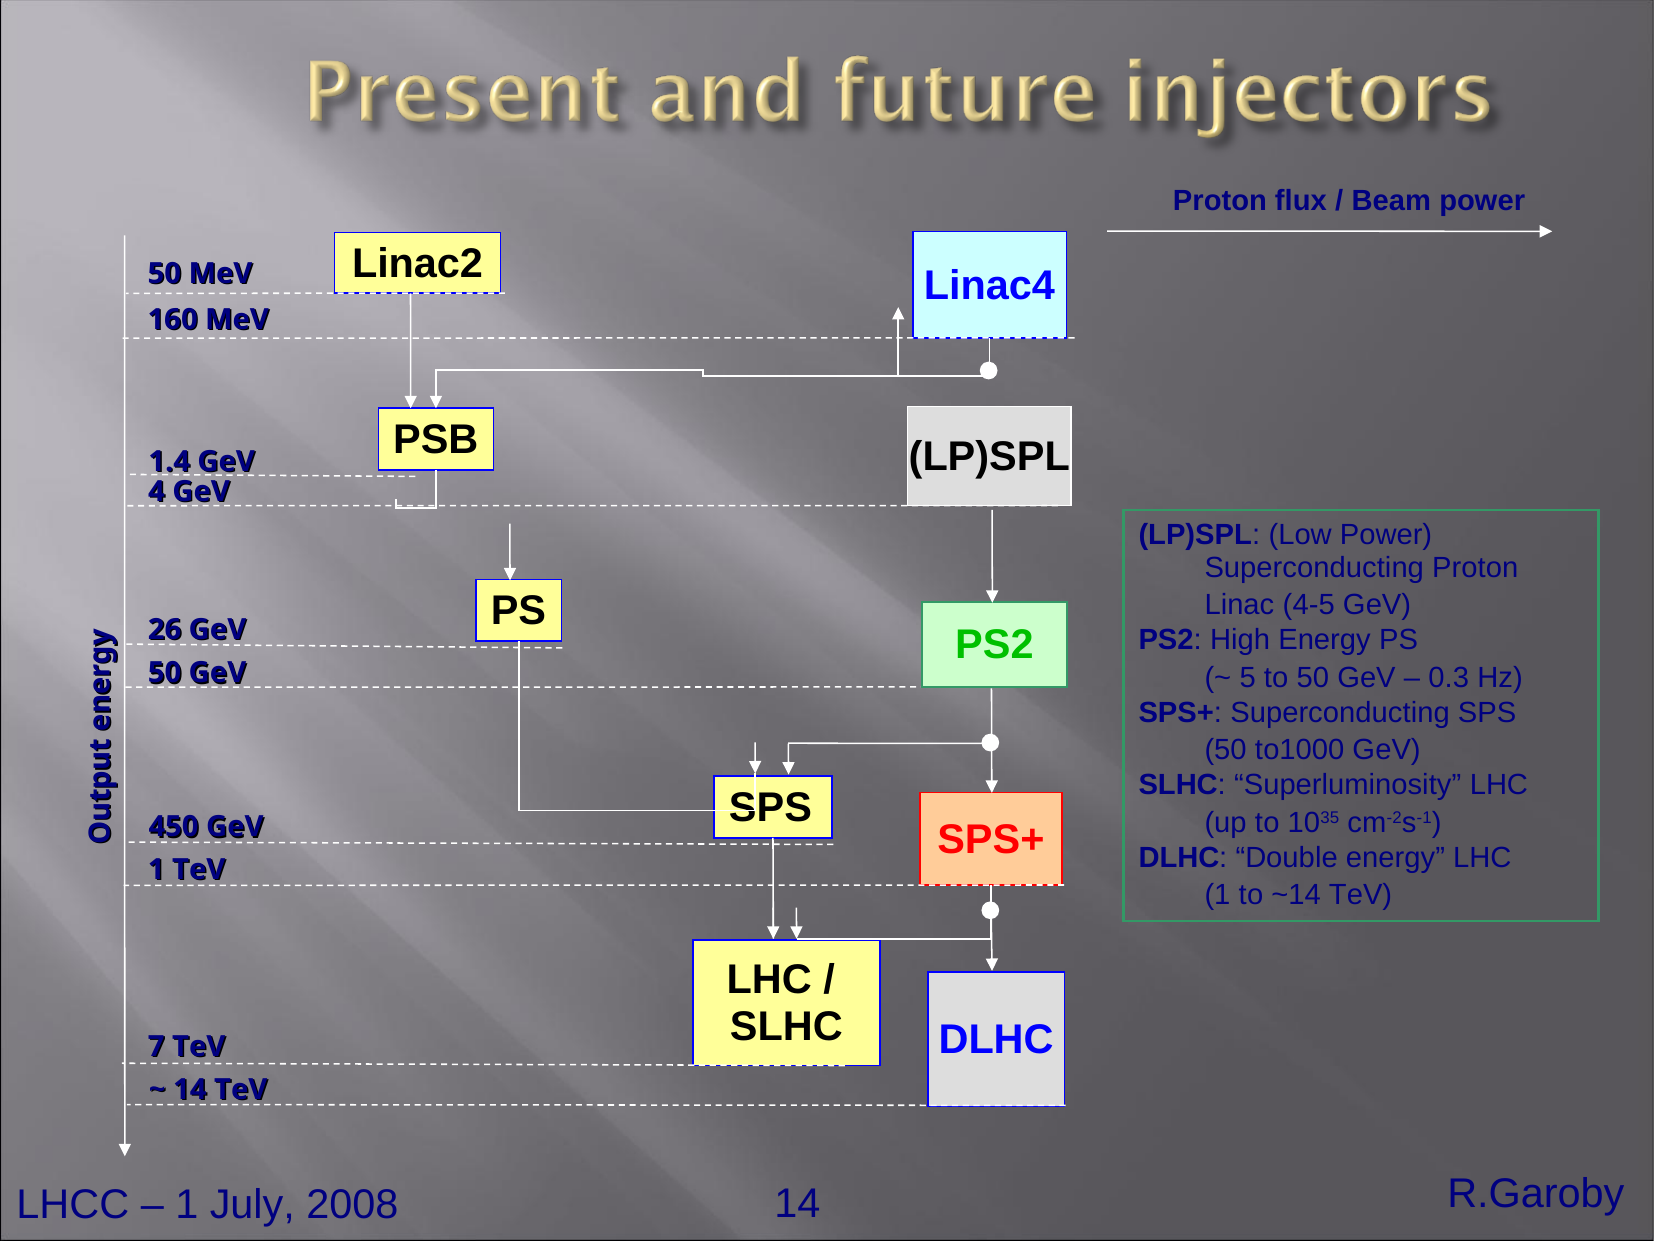

Proton flux / Beam power
Linac4
Linac2
50 MeV
160 MeV
(LP)SPL
PSB
1.4 GeV
4 GeV
(LP)SPL: (Low Power) Superconducting Proton Linac (4-5 GeV)‏
PS2: High Energy PS
	(~ 5 to 50 GeV – 0.3 Hz)‏
SPS+: Superconducting SPS
	(50 to1000 GeV)‏
SLHC: “Superluminosity” LHC
	(up to 1035 cm-2s-1)‏
DLHC: “Double energy” LHC
	(1 to ~14 TeV)‏
PS
26 GeV
PS2
50 GeV
Output energy
SPS
SPS+
450 GeV
1 TeV
LHC /
SLHC
DLHC
7 TeV
~ 14 TeV
R.Garoby
LHCC – 1 July, 2008